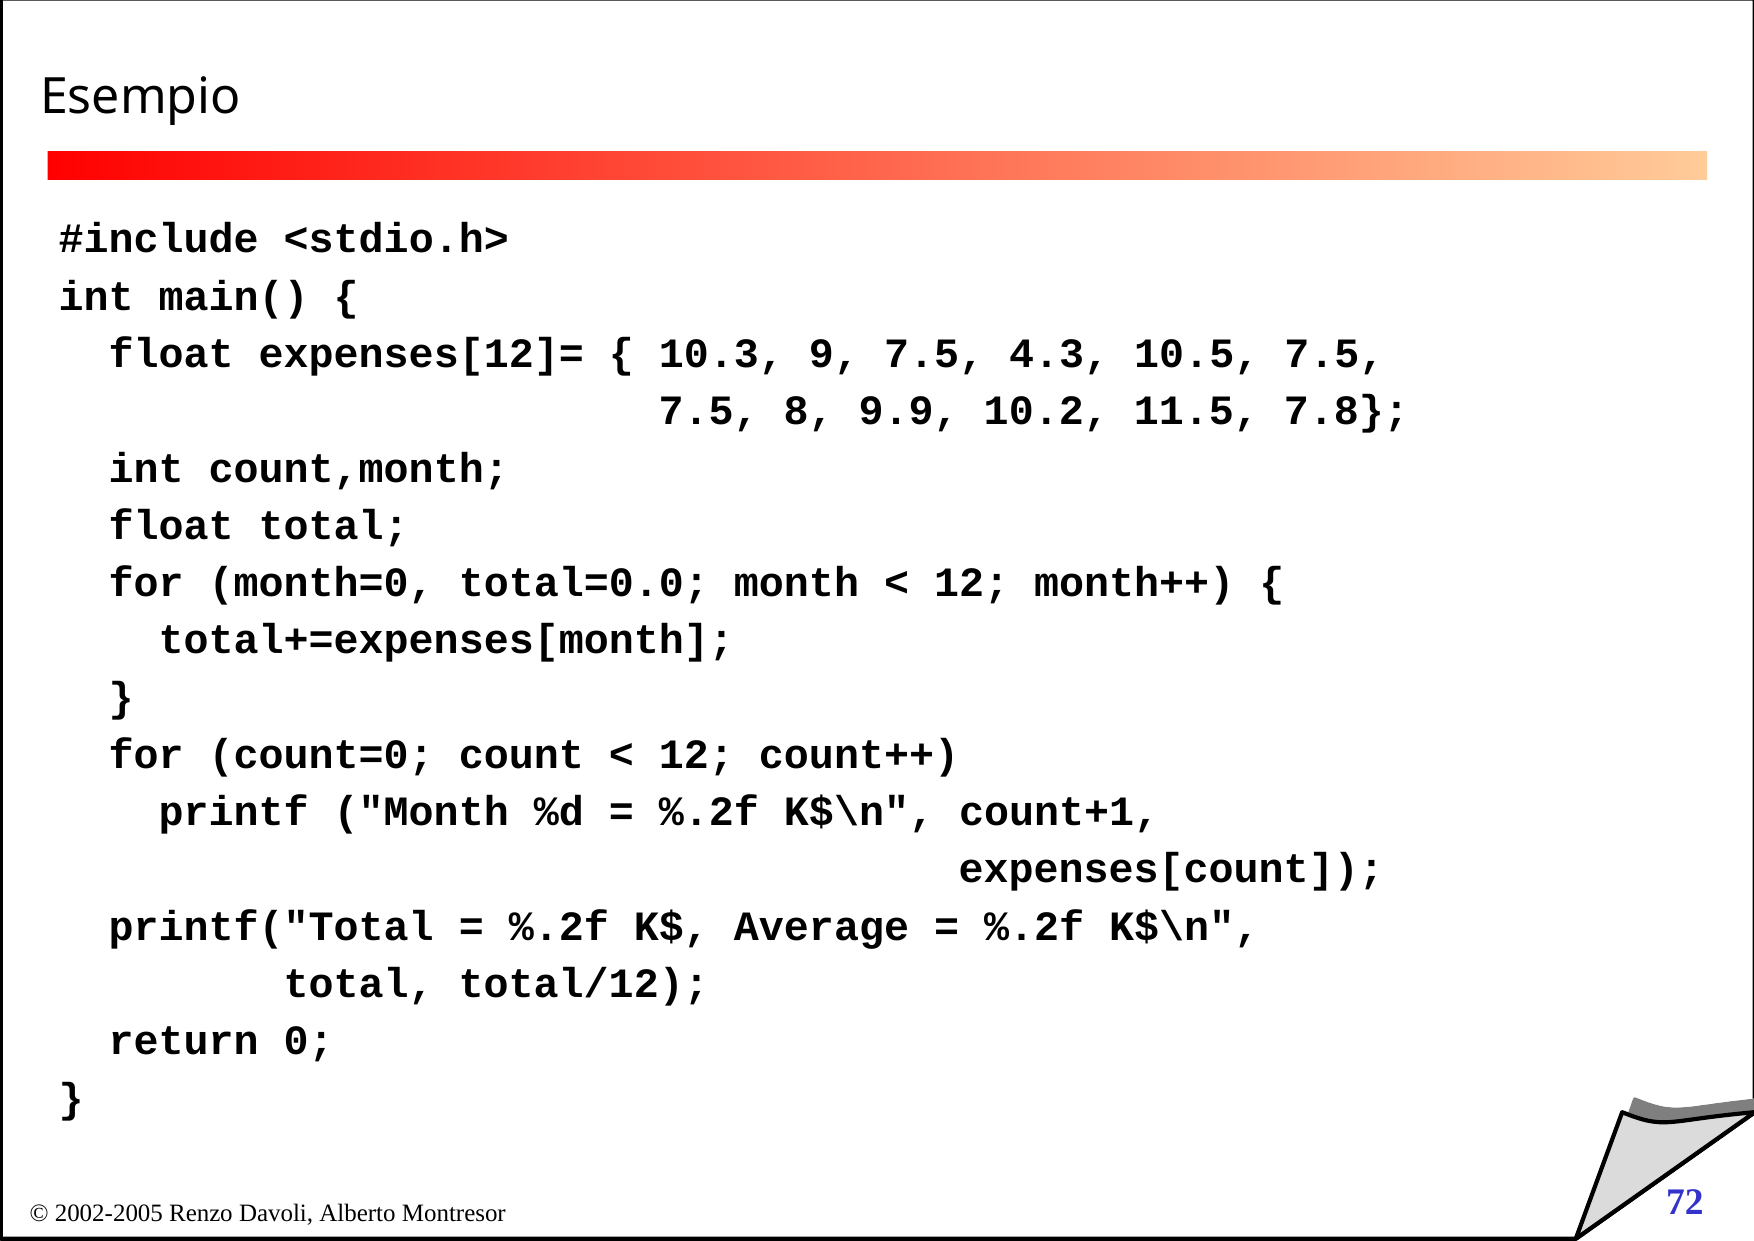

# Esempio
#include <stdio.h>
int main() {
 float expenses[12]= { 10.3, 9, 7.5, 4.3, 10.5, 7.5,
 7.5, 8, 9.9, 10.2, 11.5, 7.8};
 int count,month;
 float total;
 for (month=0, total=0.0; month < 12; month++) {
 total+=expenses[month];
 }
 for (count=0; count < 12; count++)
 printf ("Month %d = %.2f K$\n", count+1,
 expenses[count]);
 printf("Total = %.2f K$, Average = %.2f K$\n",
 total, total/12);
 return 0;
}